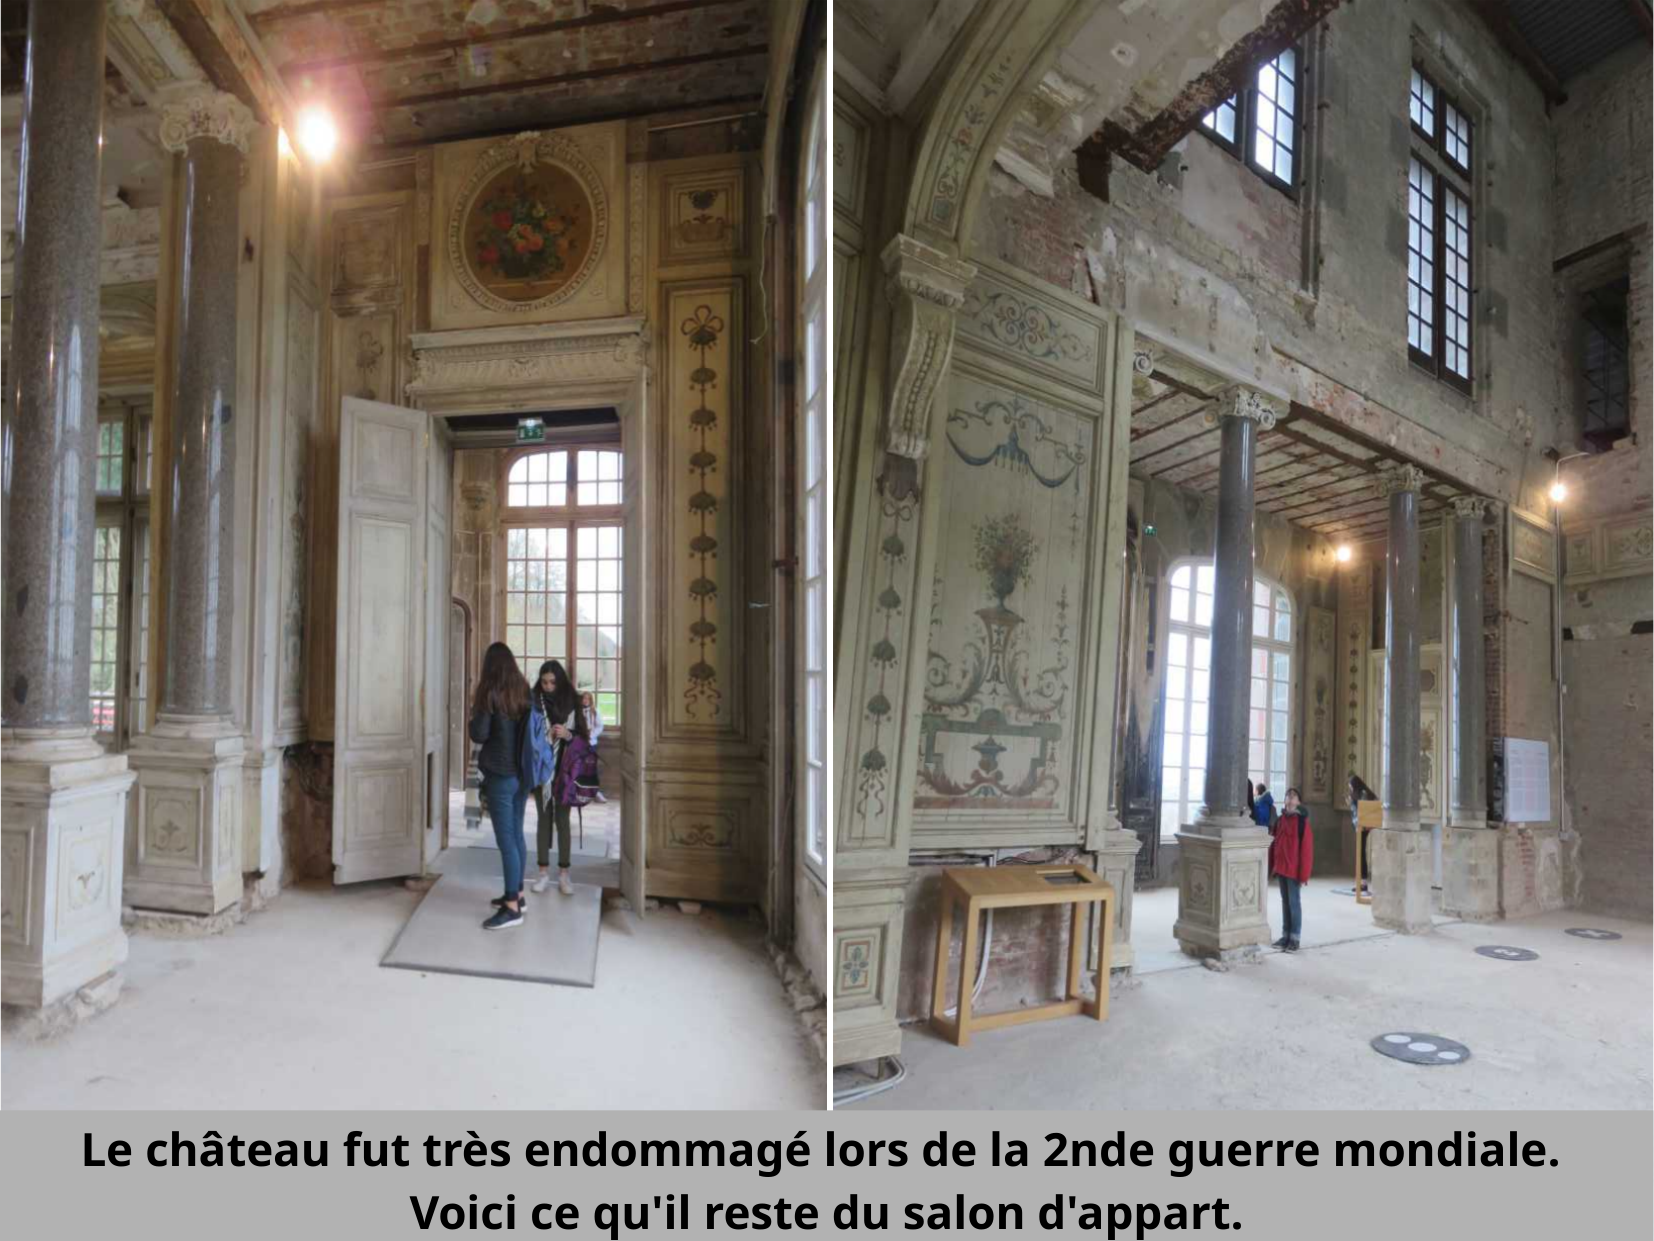

Le château fut très endommagé lors de la 2nde guerre mondiale.
Voici ce qu'il reste du salon d'appart.